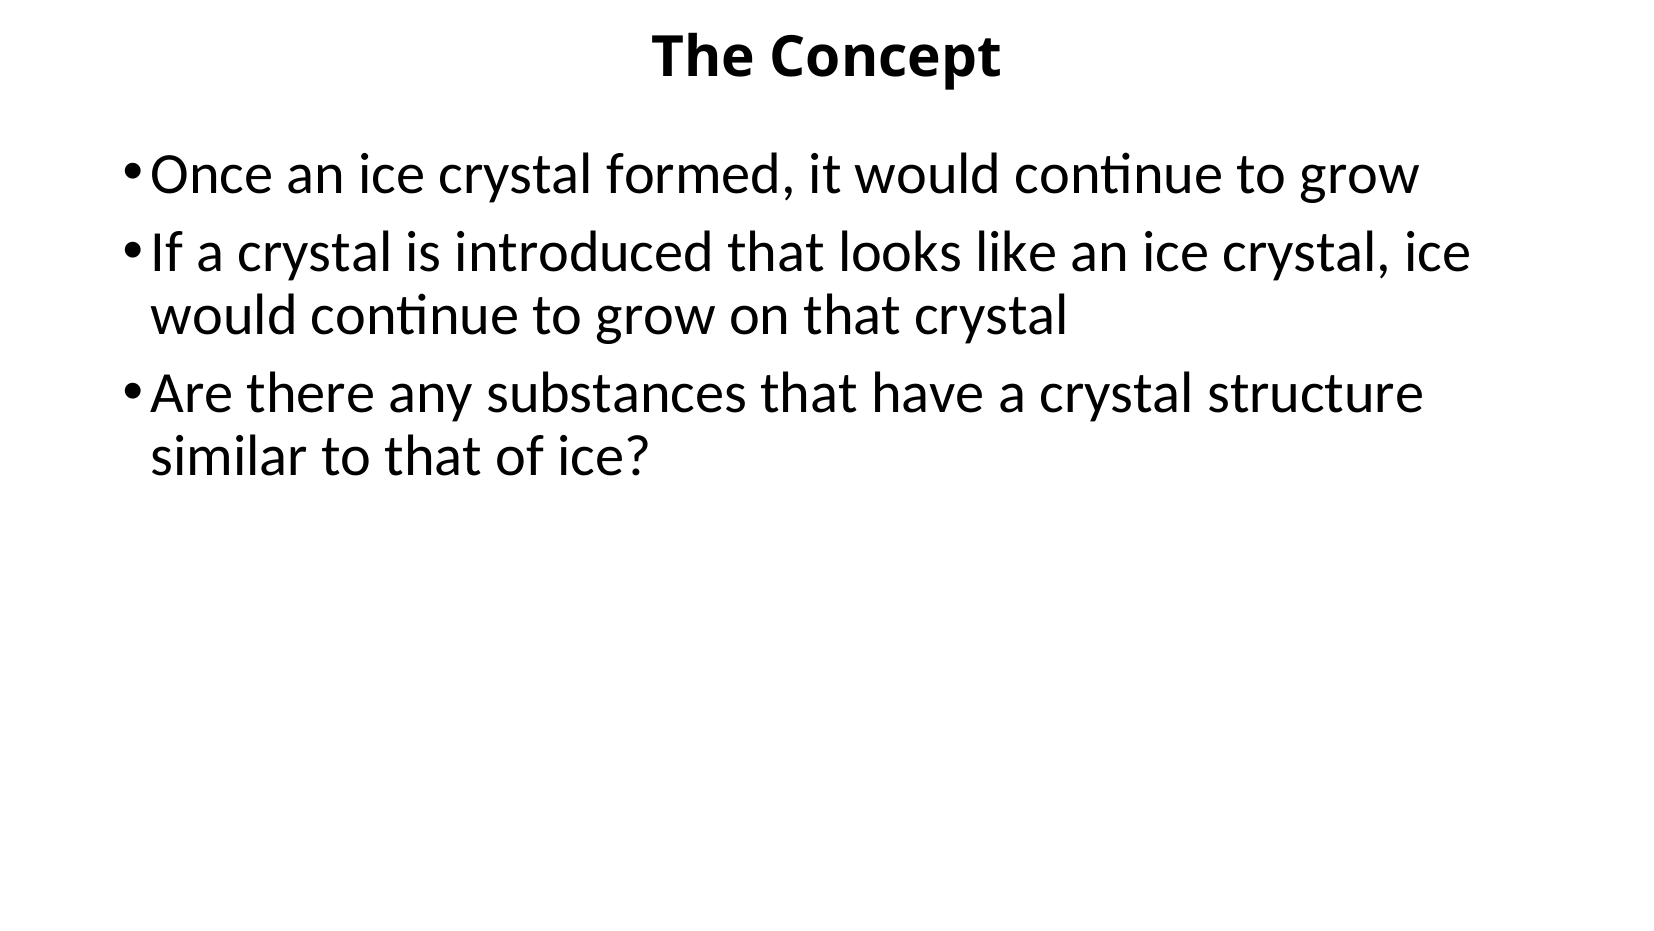

# The Concept
Once an ice crystal formed, it would continue to grow
If a crystal is introduced that looks like an ice crystal, ice would continue to grow on that crystal
Are there any substances that have a crystal structure similar to that of ice?